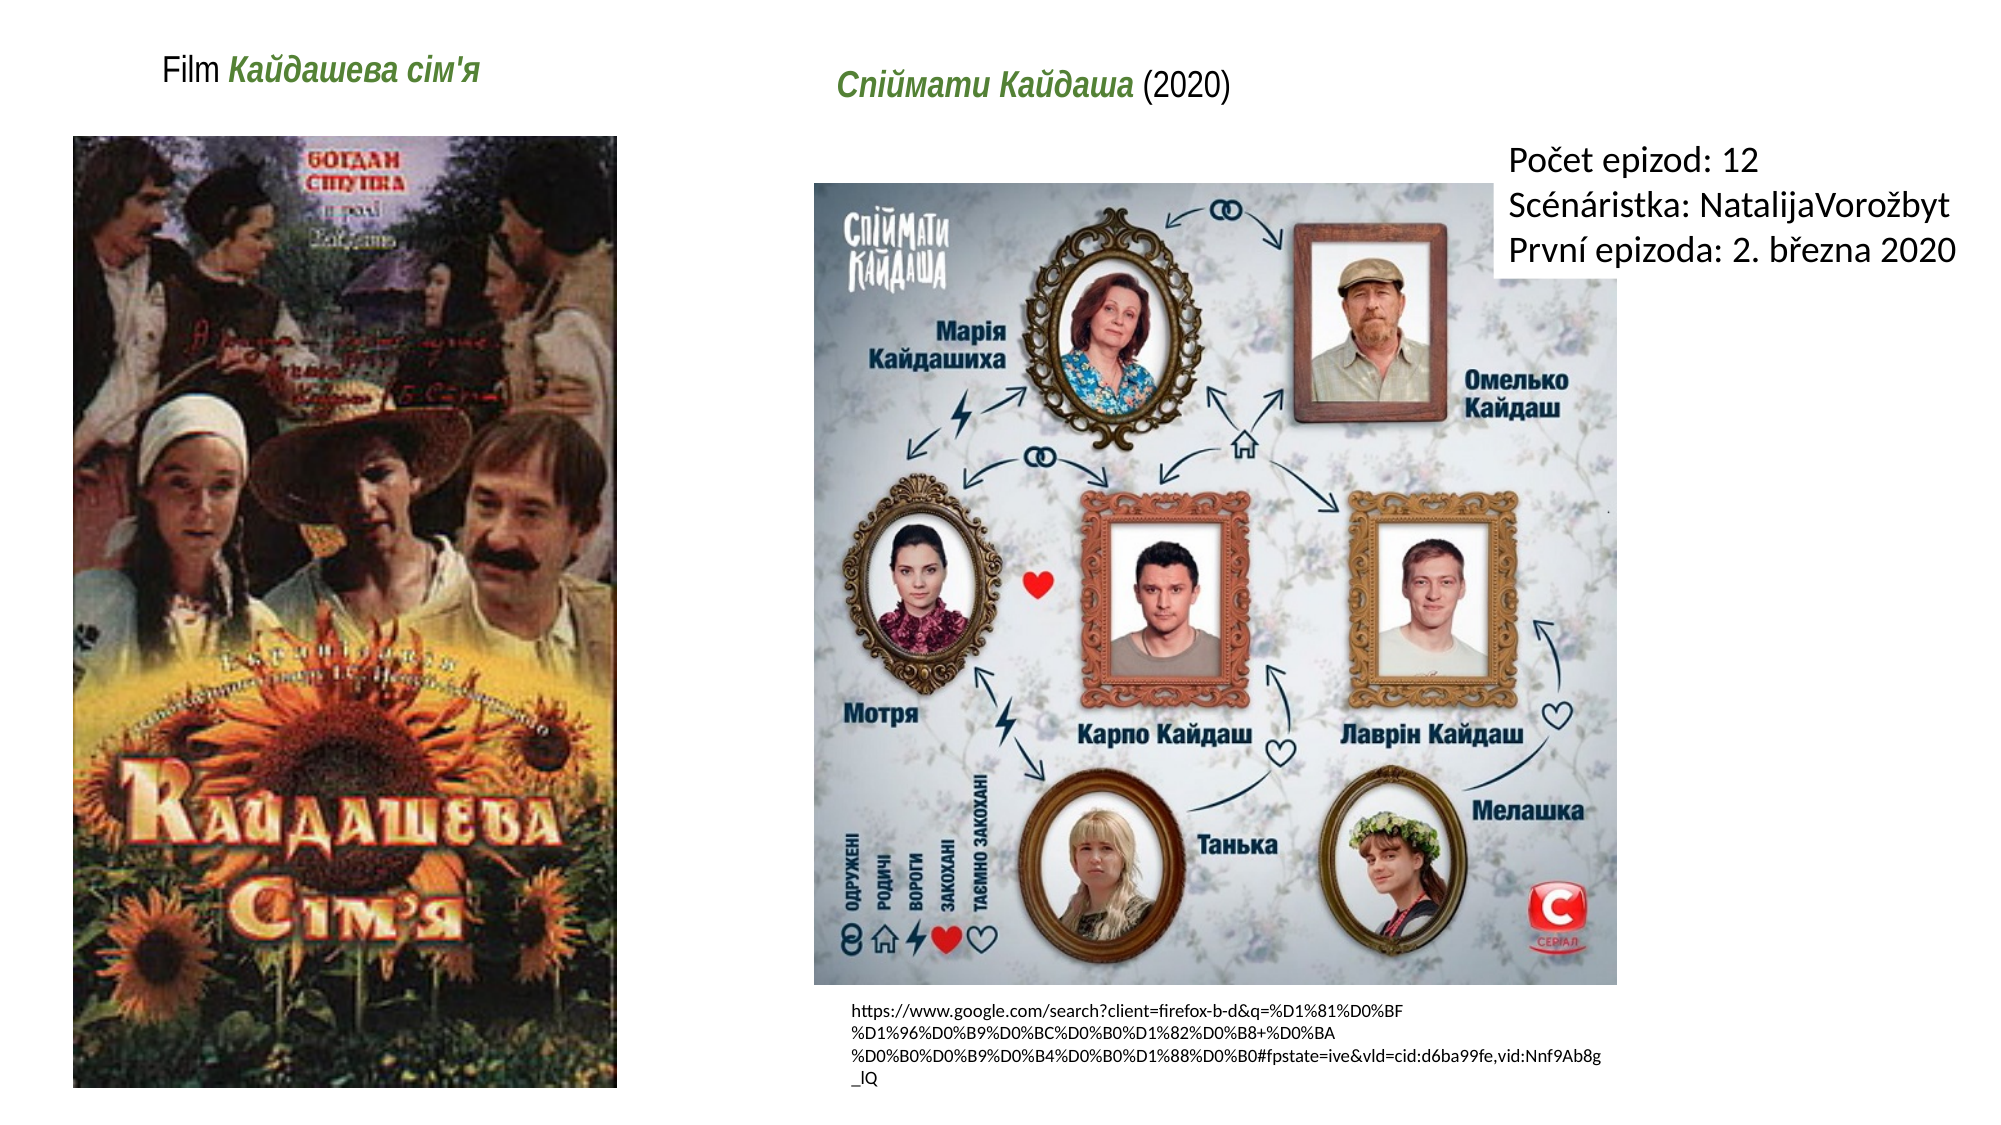

Film Кайдашева сім'я
Спіймати Кайдаша (2020)
Počet epizod: 12
Scénáristka: NatalijaVorožbyt
První epizoda: 2. března 2020
https://www.google.com/search?client=firefox-b-d&q=%D1%81%D0%BF%D1%96%D0%B9%D0%BC%D0%B0%D1%82%D0%B8+%D0%BA%D0%B0%D0%B9%D0%B4%D0%B0%D1%88%D0%B0#fpstate=ive&vld=cid:d6ba99fe,vid:Nnf9Ab8g_lQ